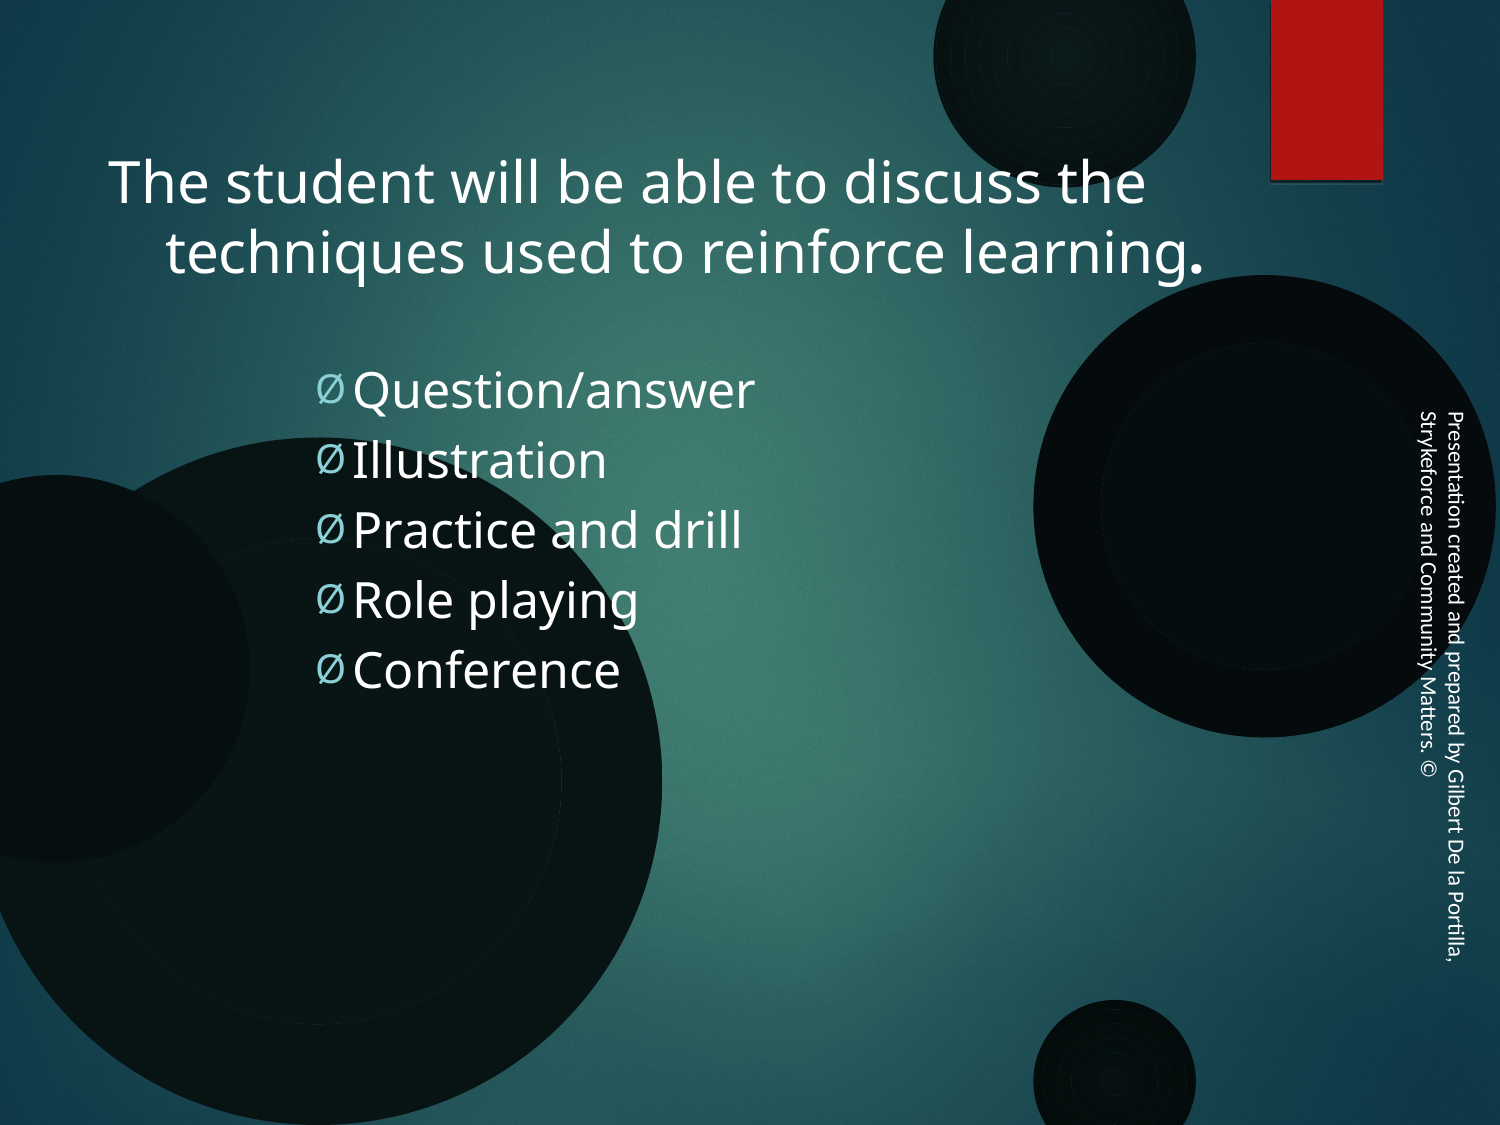

# The student will be able to discuss the techniques used to reinforce learning.
Question/answer
Illustration
Practice and drill
Role playing
Conference
Presentation created and prepared by Gilbert De la Portilla, Strykeforce and Community Matters. ©